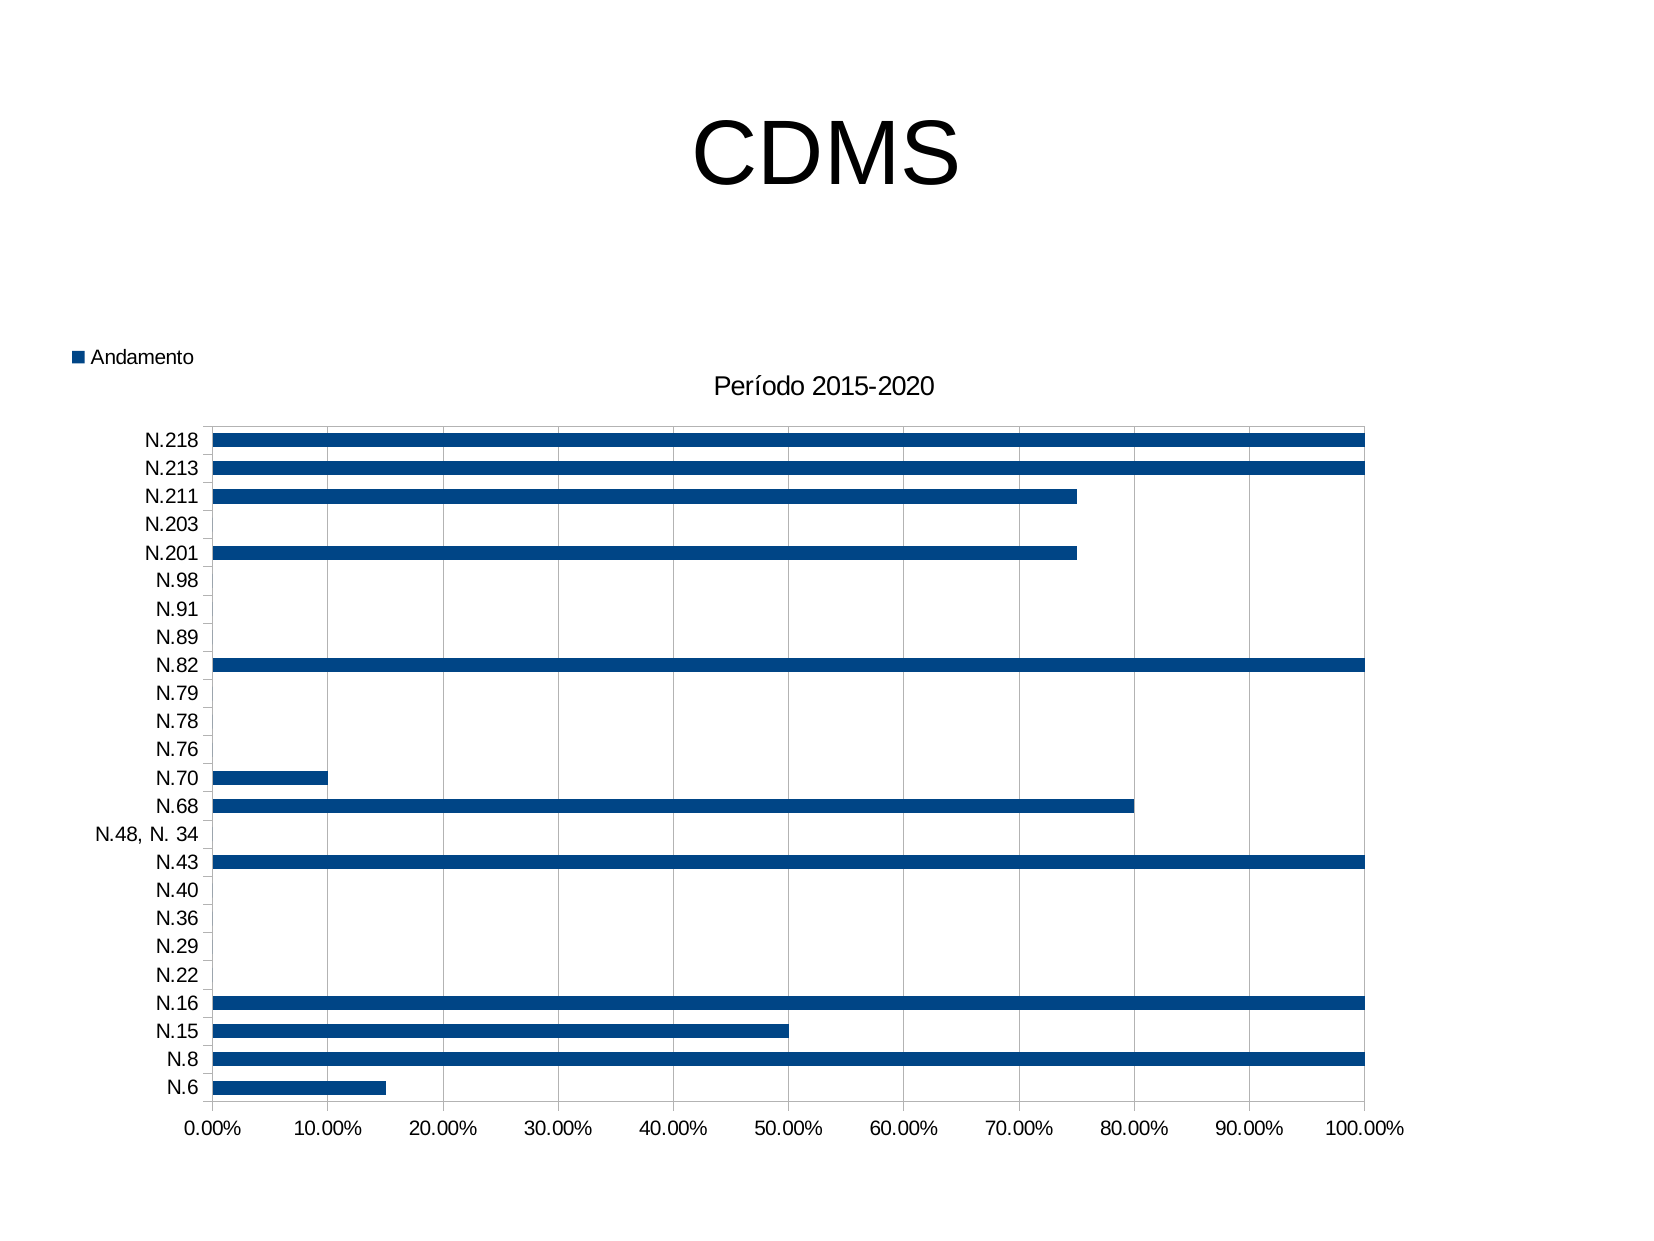

# CDMS
### Chart: Período 2015-2020
| Category | Andamento |
|---|---|
| N.6 | 0.15 |
| N.8 | 1.0 |
| N.15 | 0.5 |
| N.16 | 1.0 |
| N.22 | 0.0 |
| N.29 | 0.0 |
| N.36 | 0.0 |
| N.40 | 0.0 |
| N.43 | 1.0 |
| N.48, N. 34 | 0.0 |
| N.68 | 0.8 |
| N.70 | 0.1 |
| N.76 | 0.0 |
| N.78 | 0.0 |
| N.79 | 0.0 |
| N.82 | 1.0 |
| N.89 | 0.0 |
| N.91 | 0.0 |
| N.98 | 0.0 |
| N.201 | 0.75 |
| N.203 | 0.0 |
| N.211 | 0.75 |
| N.213 | 1.0 |
| N.218 | 1.0 |